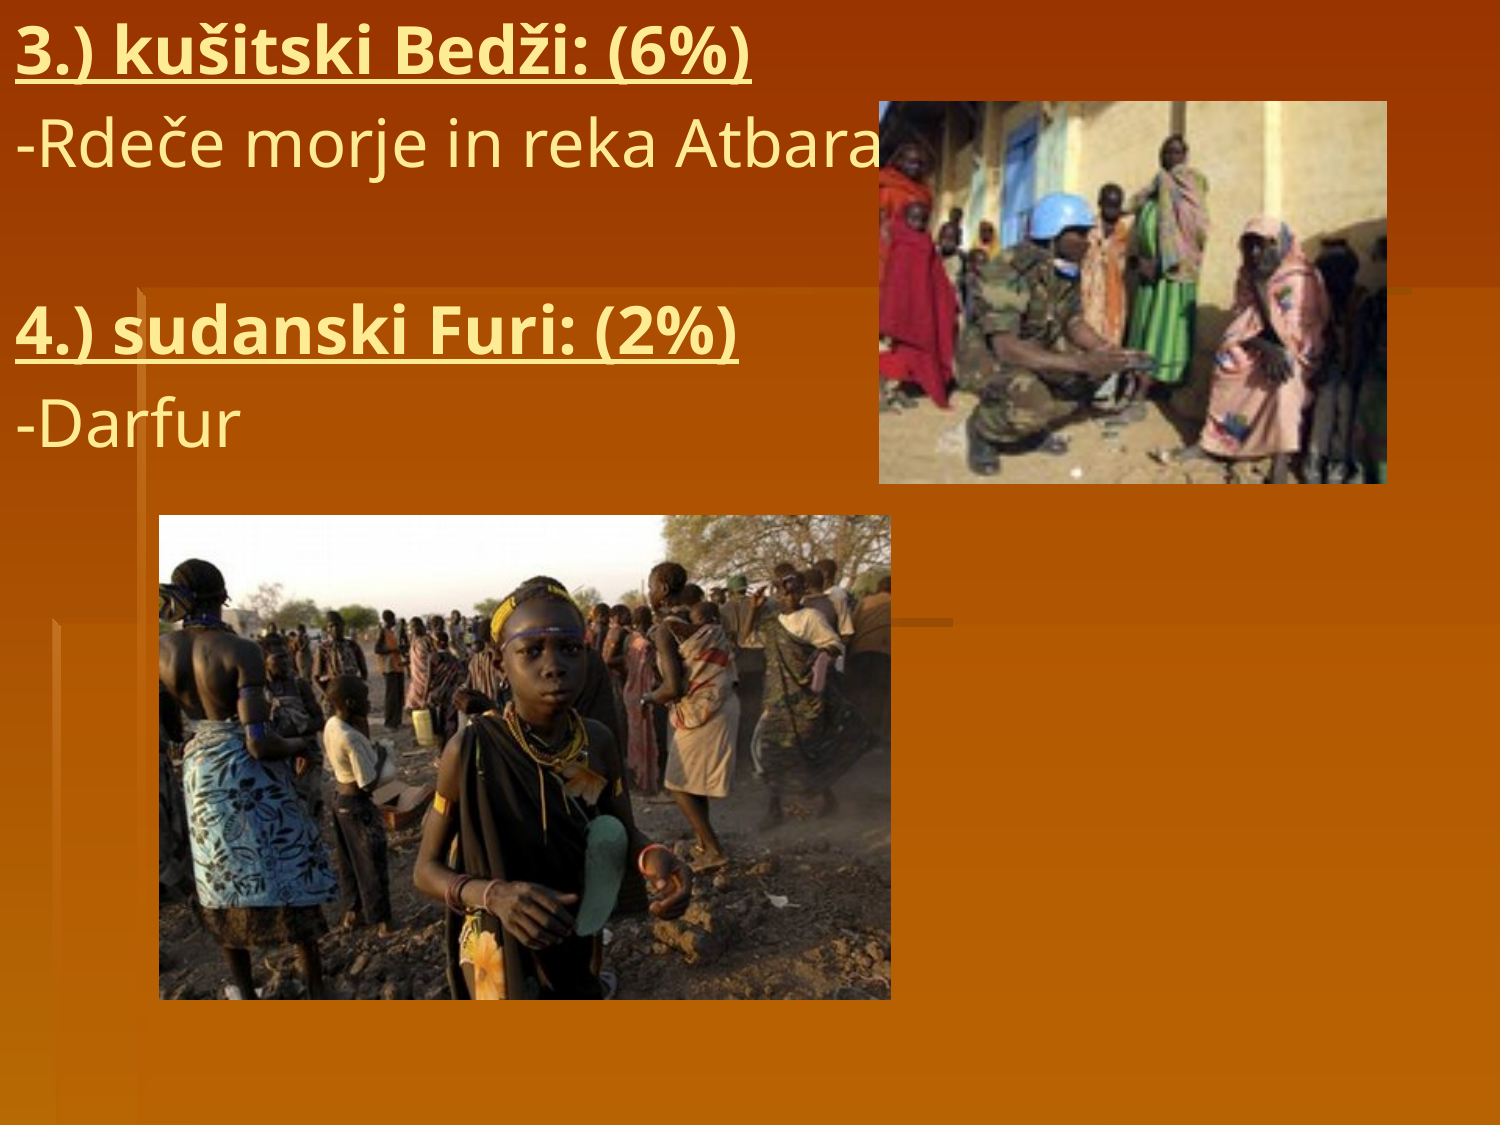

# 3.) kušitski Bedži: (6%)
-Rdeče morje in reka Atbara
4.) sudanski Furi: (2%)
-Darfur